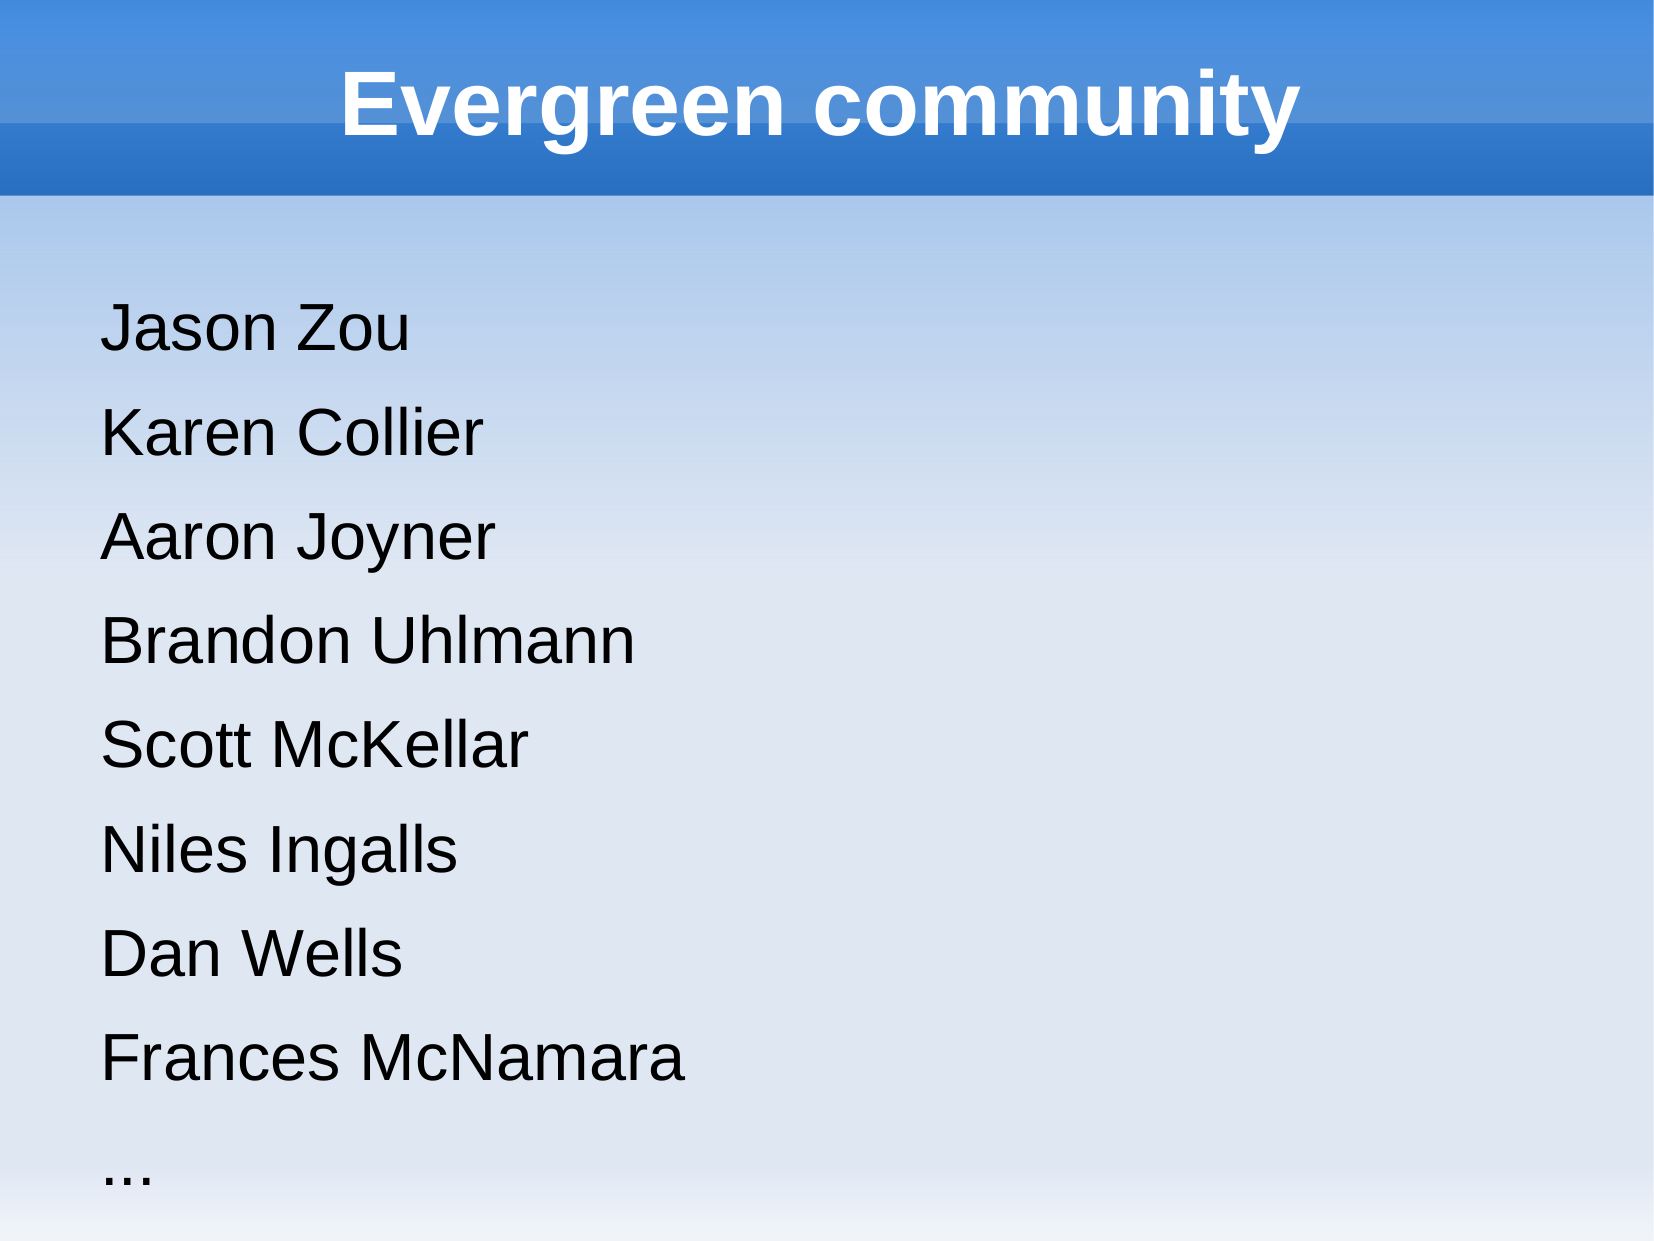

# Evergreen community
Jason Zou
Karen Collier
Aaron Joyner
Brandon Uhlmann
Scott McKellar
Niles Ingalls
Dan Wells
Frances McNamara
...